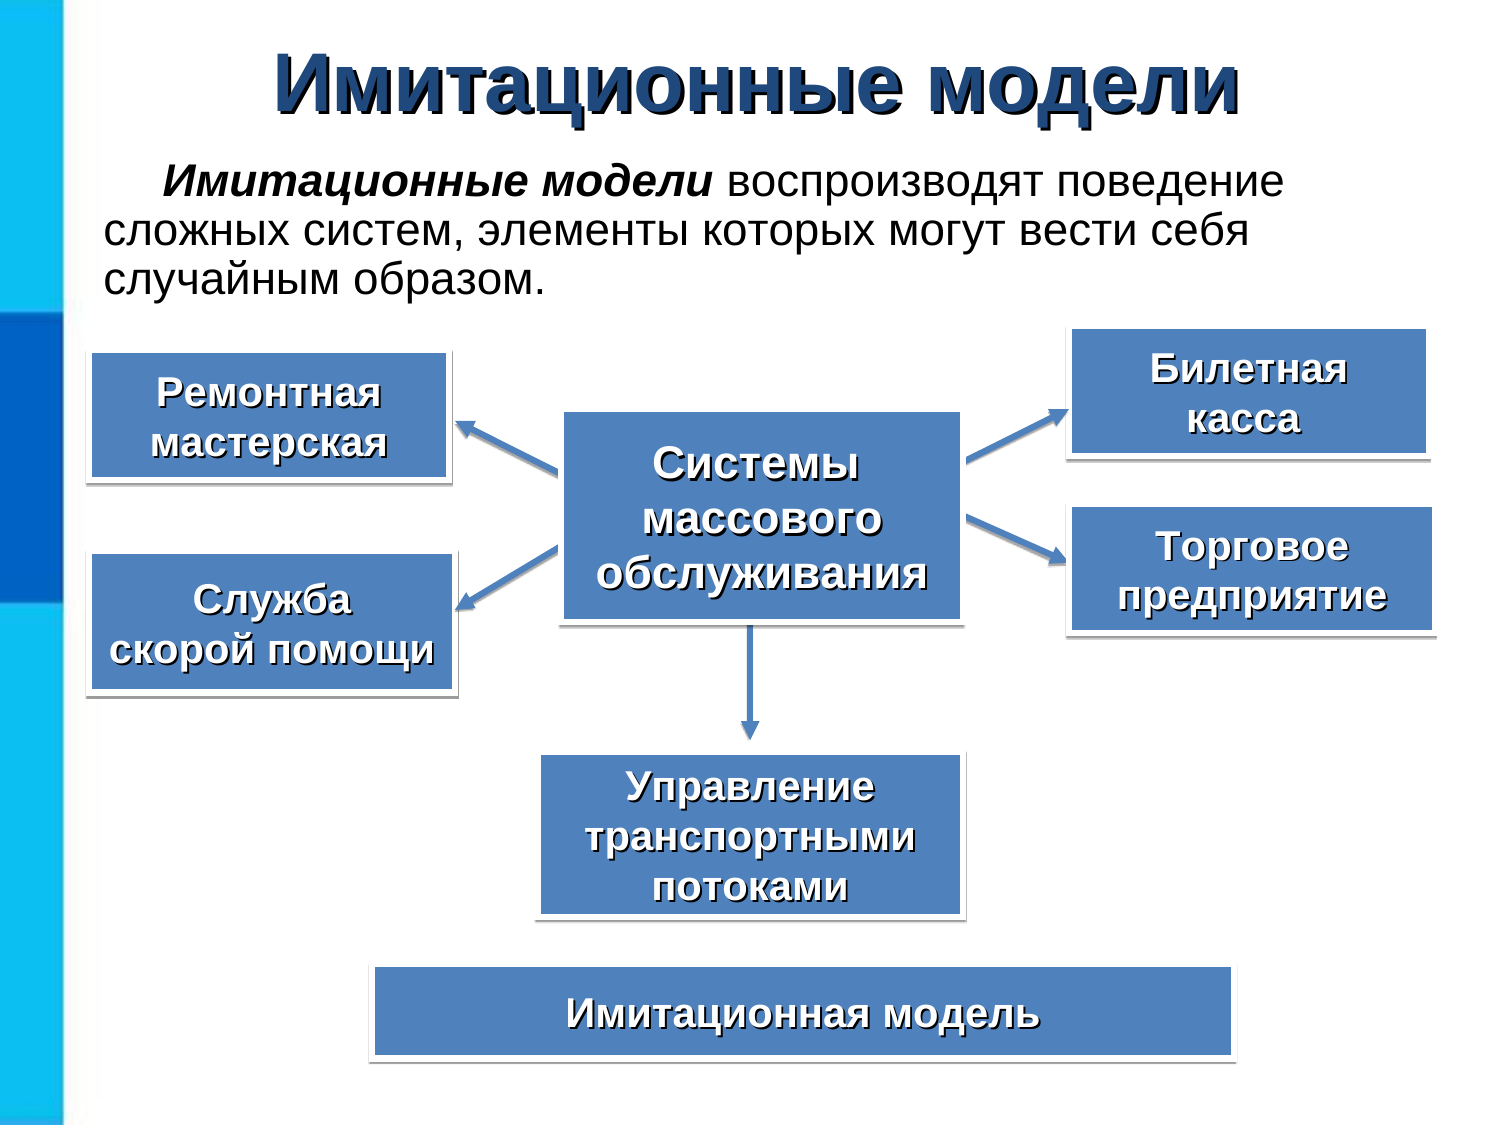

Имитационные модели
Имитационные модели воспроизводят поведение сложных систем, элементы которых могут вести себя случайным образом.
Билетная
касса
Ремонтная
мастерская
Системы
массового
обслуживания
Торговое
предприятие
Служба
скорой помощи
Управление
транспортными
потоками
Имитационная модель